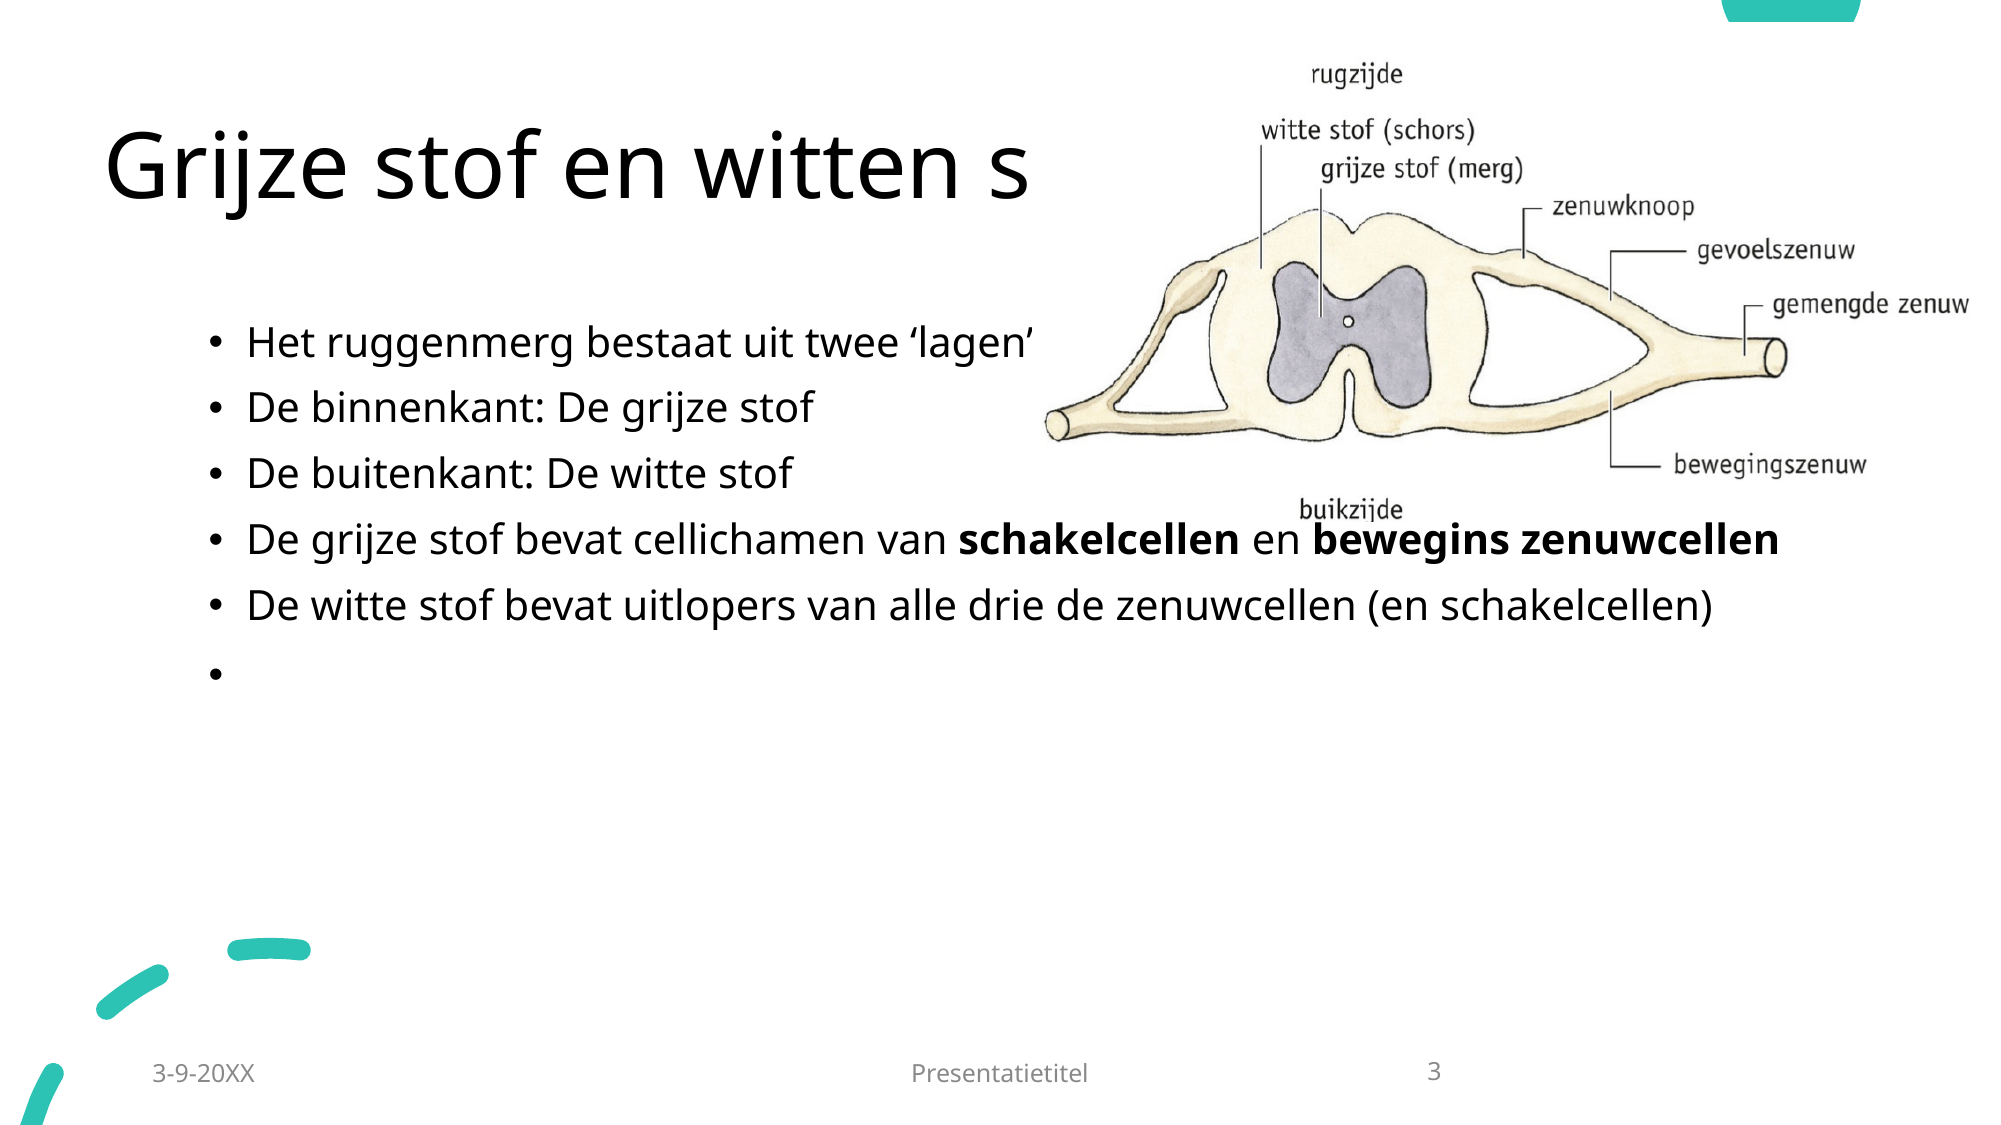

# Grijze stof en witten stof
Het ruggenmerg bestaat uit twee ‘lagen’
De binnenkant: De grijze stof
De buitenkant: De witte stof
De grijze stof bevat cellichamen van schakelcellen en bewegins zenuwcellen
De witte stof bevat uitlopers van alle drie de zenuwcellen (en schakelcellen)
3-9-20XX
Presentatietitel